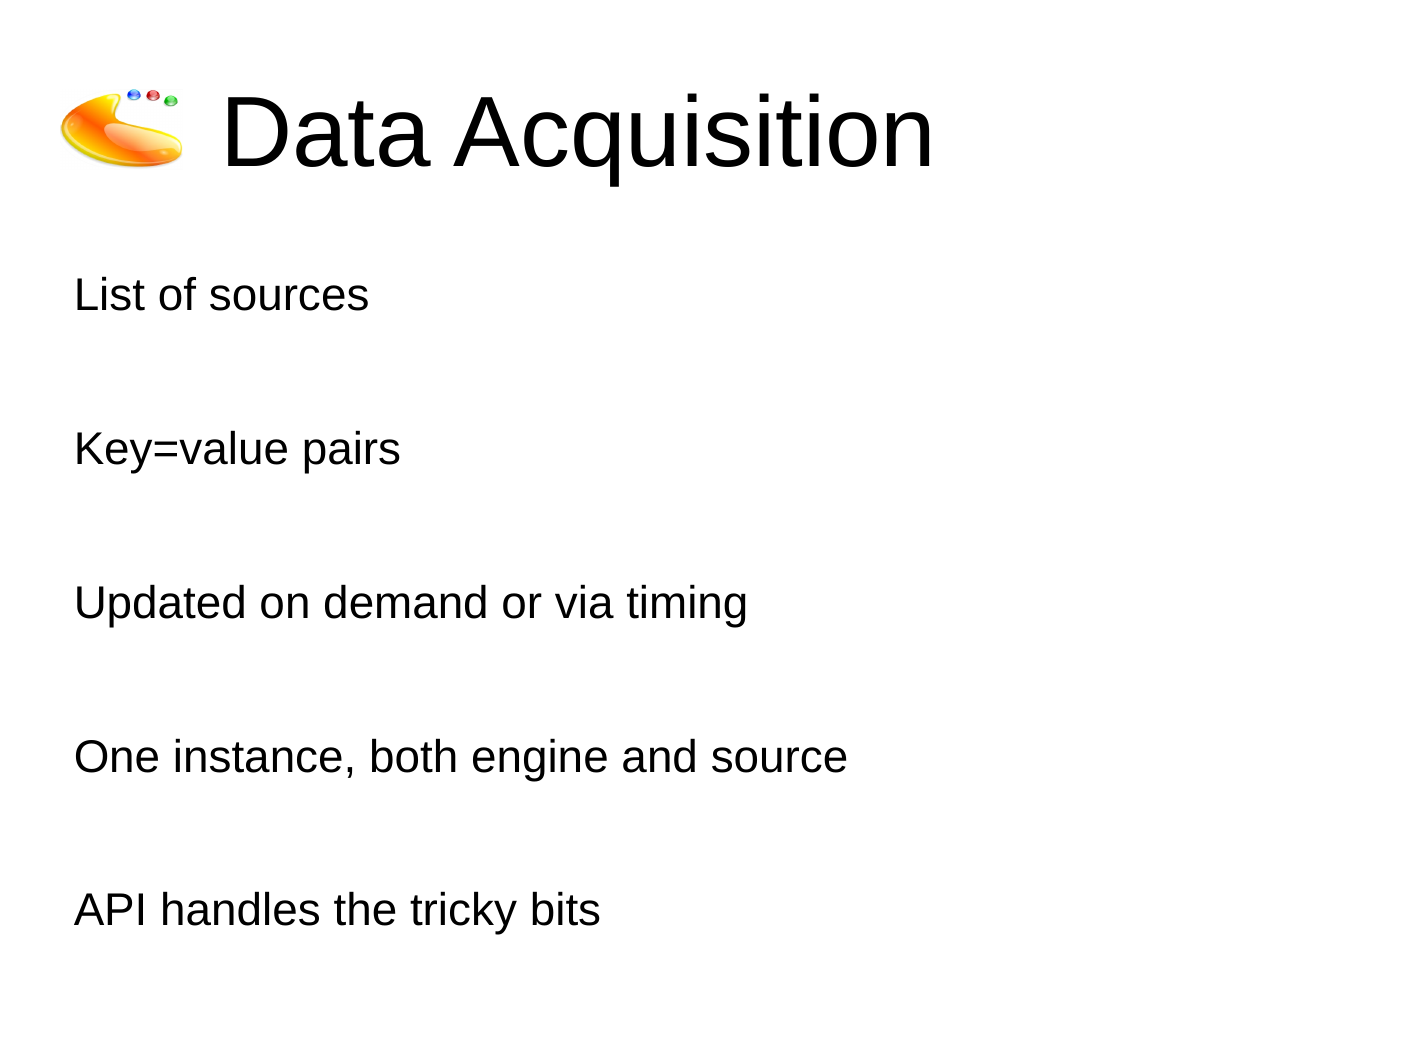

Data Acquisition
List of sources
Key=value pairs
Updated on demand or via timing
One instance, both engine and source
API handles the tricky bits